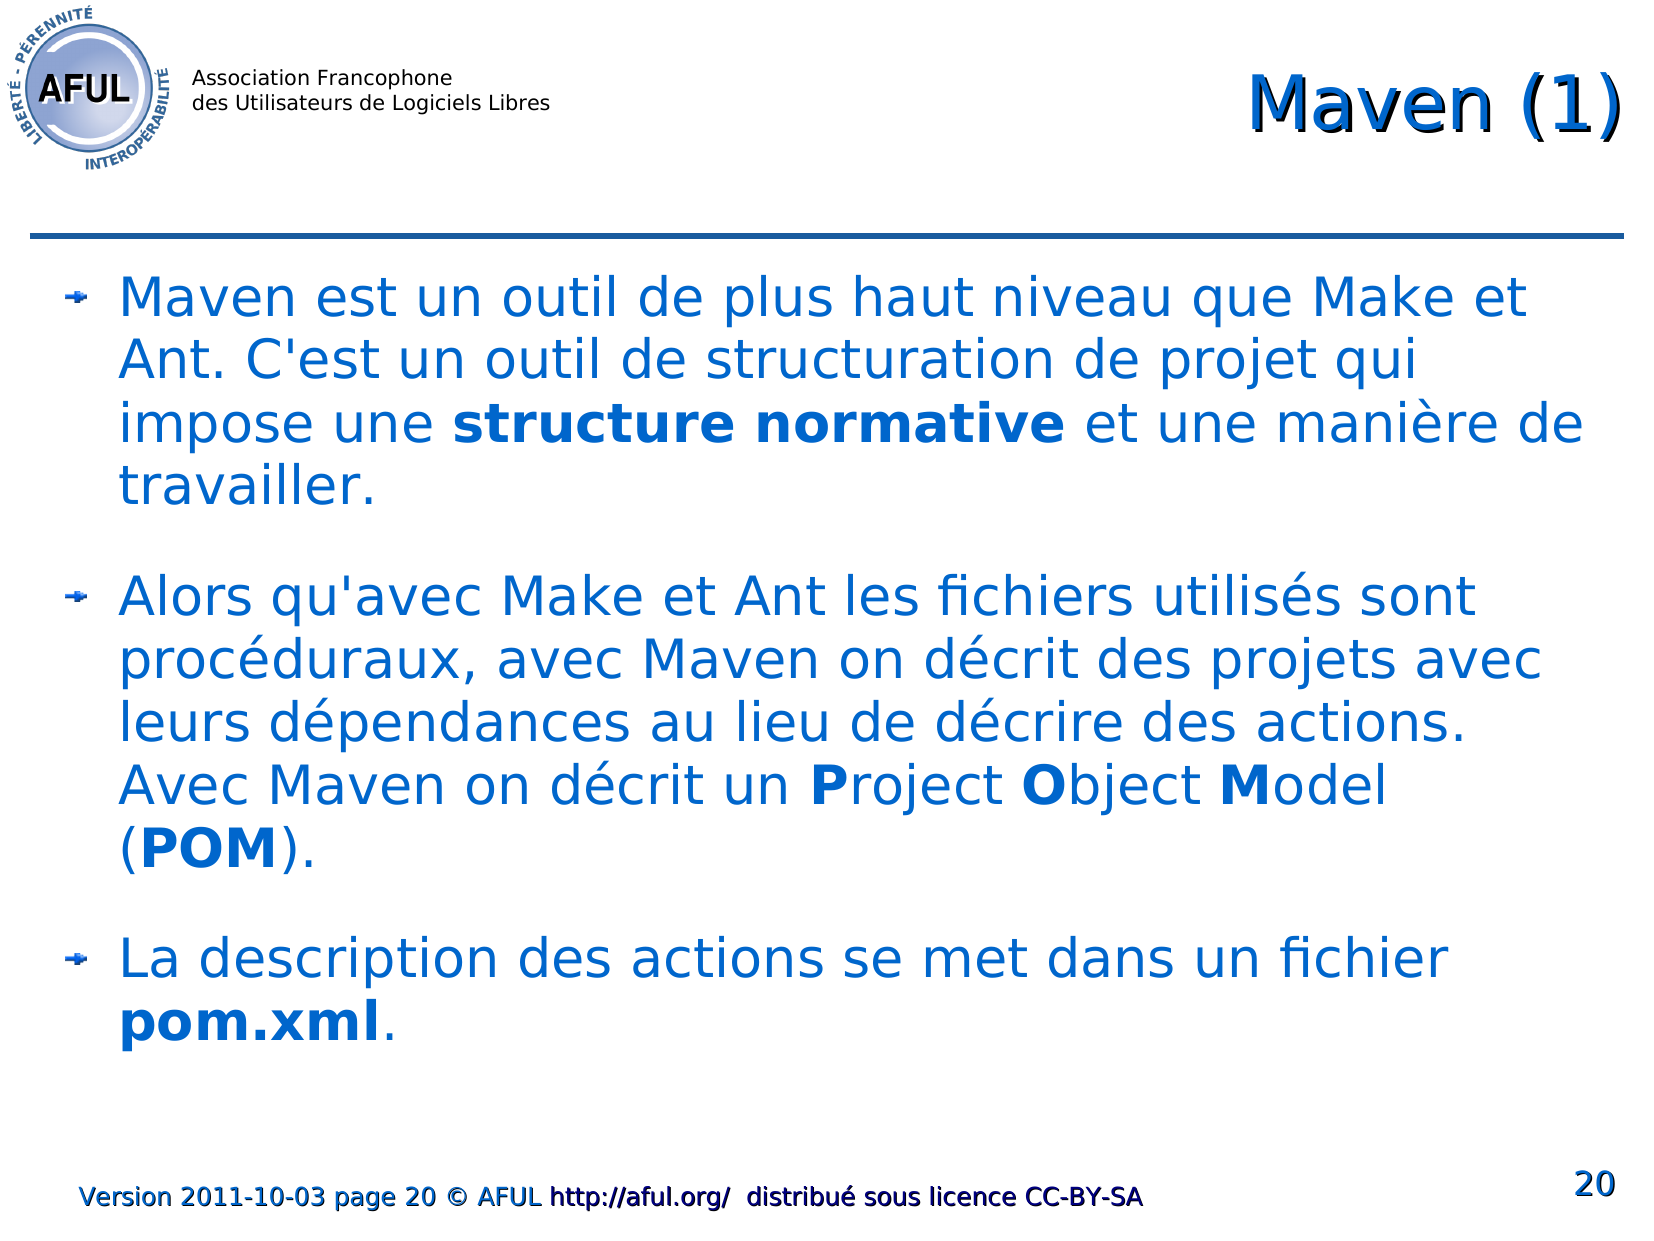

# Maven (1)
Maven est un outil de plus haut niveau que Make et Ant. C'est un outil de structuration de projet qui impose une structure normative et une manière de travailler.
Alors qu'avec Make et Ant les fichiers utilisés sont procéduraux, avec Maven on décrit des projets avec leurs dépendances au lieu de décrire des actions. Avec Maven on décrit un Project Object Model (POM).
La description des actions se met dans un fichier pom.xml.